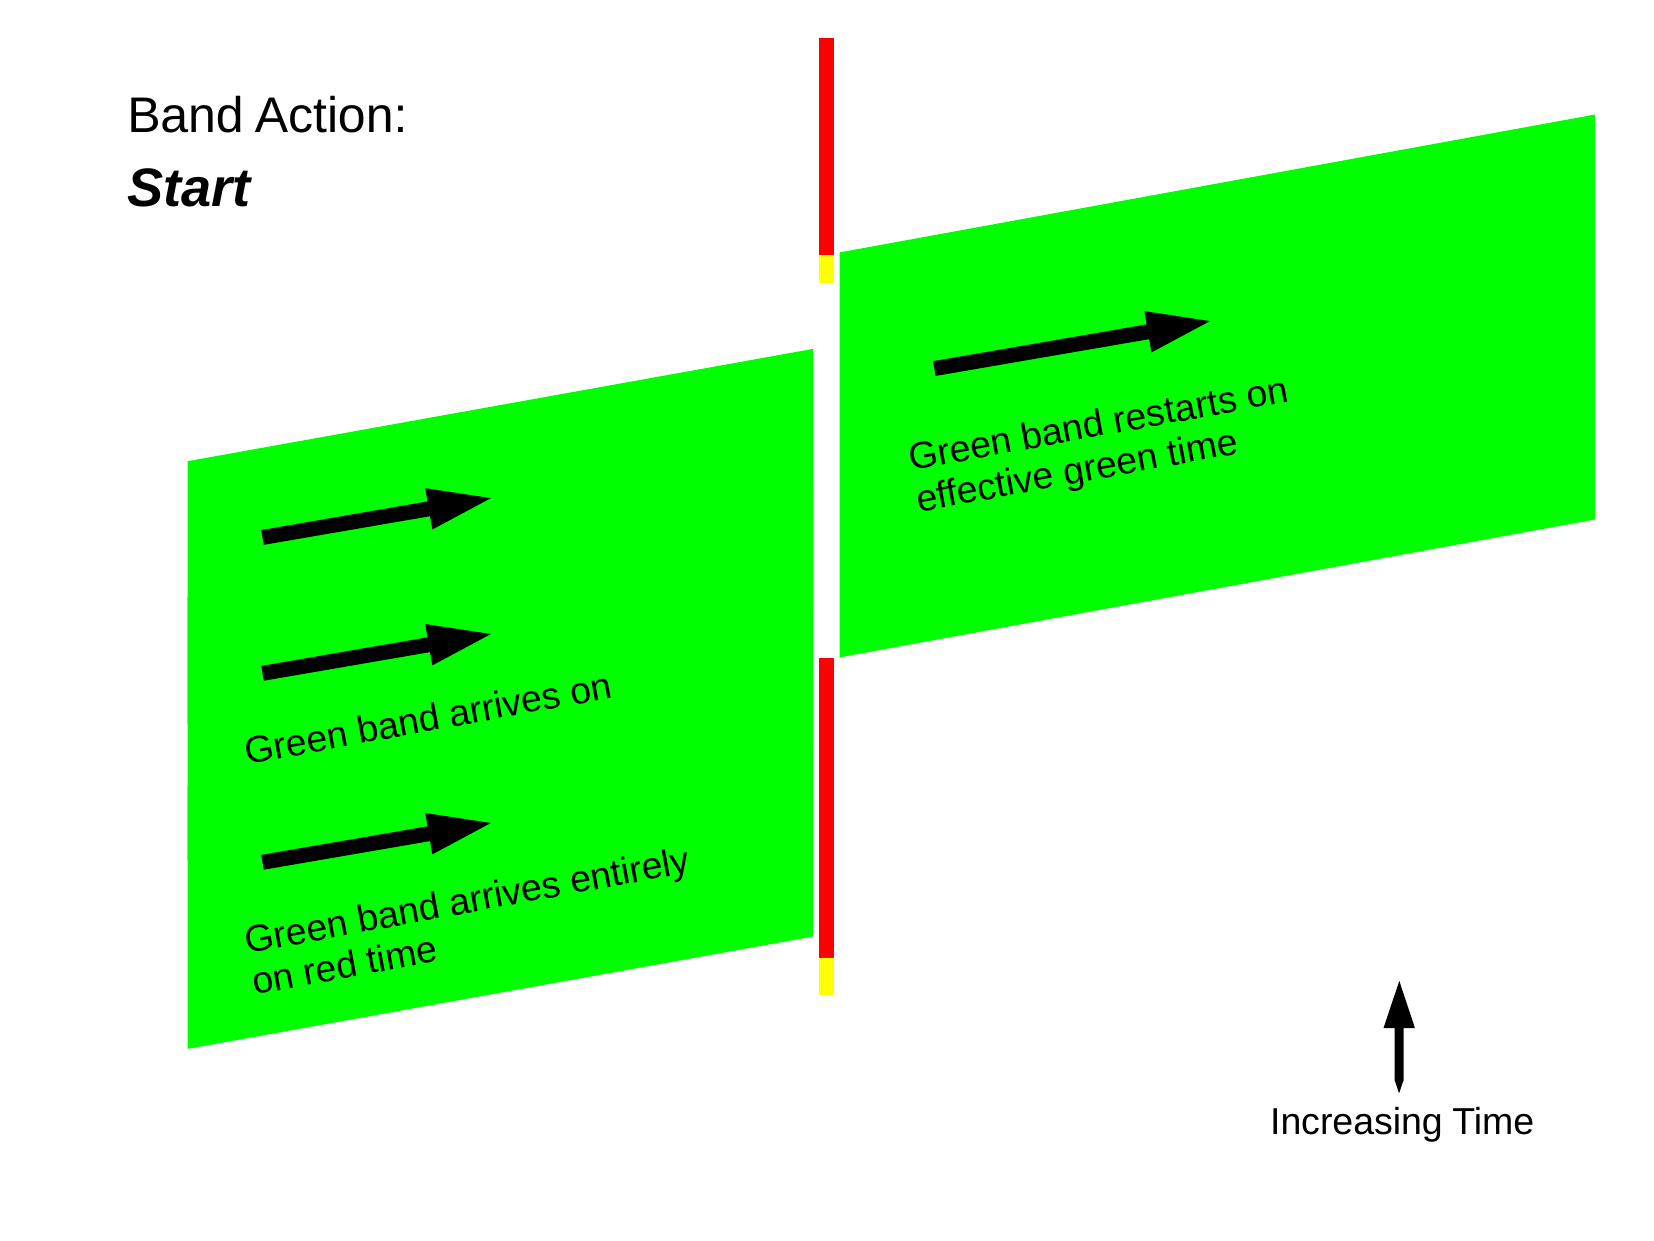

Band Action:
Green band restarts on
effective green time
Start
Green band arrives entirely
on green time
Green band arrives on
both red & green times
Green band arrives entirely
on red time
Increasing Time